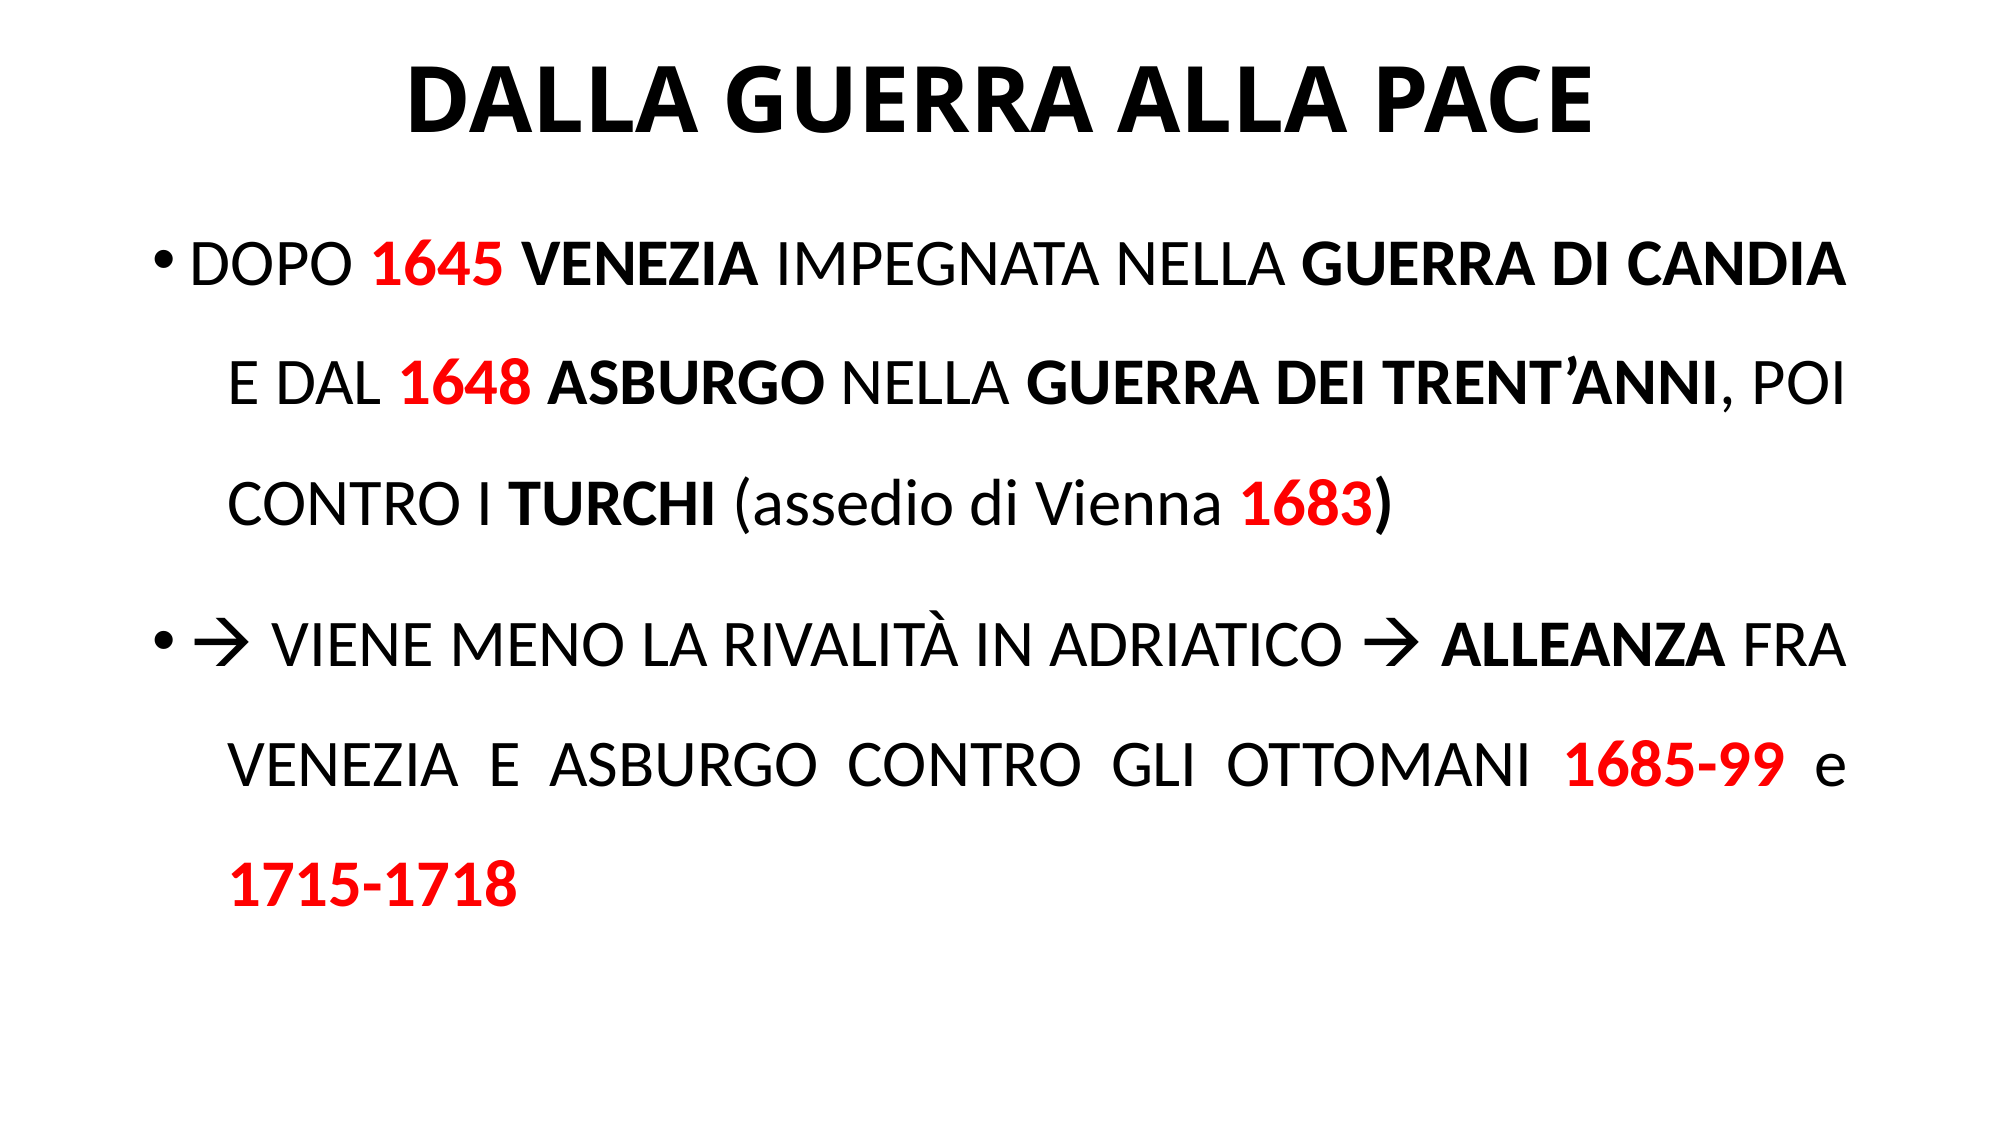

# DALLA GUERRA ALLA PACE
DOPO 1645 VENEZIA IMPEGNATA NELLA GUERRA DI CANDIA E DAL 1648 ASBURGO NELLA GUERRA DEI TRENT’ANNI, POI CONTRO I TURCHI (assedio di Vienna 1683)
 VIENE MENO LA RIVALITÀ IN ADRIATICO  ALLEANZA FRA VENEZIA E ASBURGO CONTRO GLI OTTOMANI 1685-99 e 1715-1718